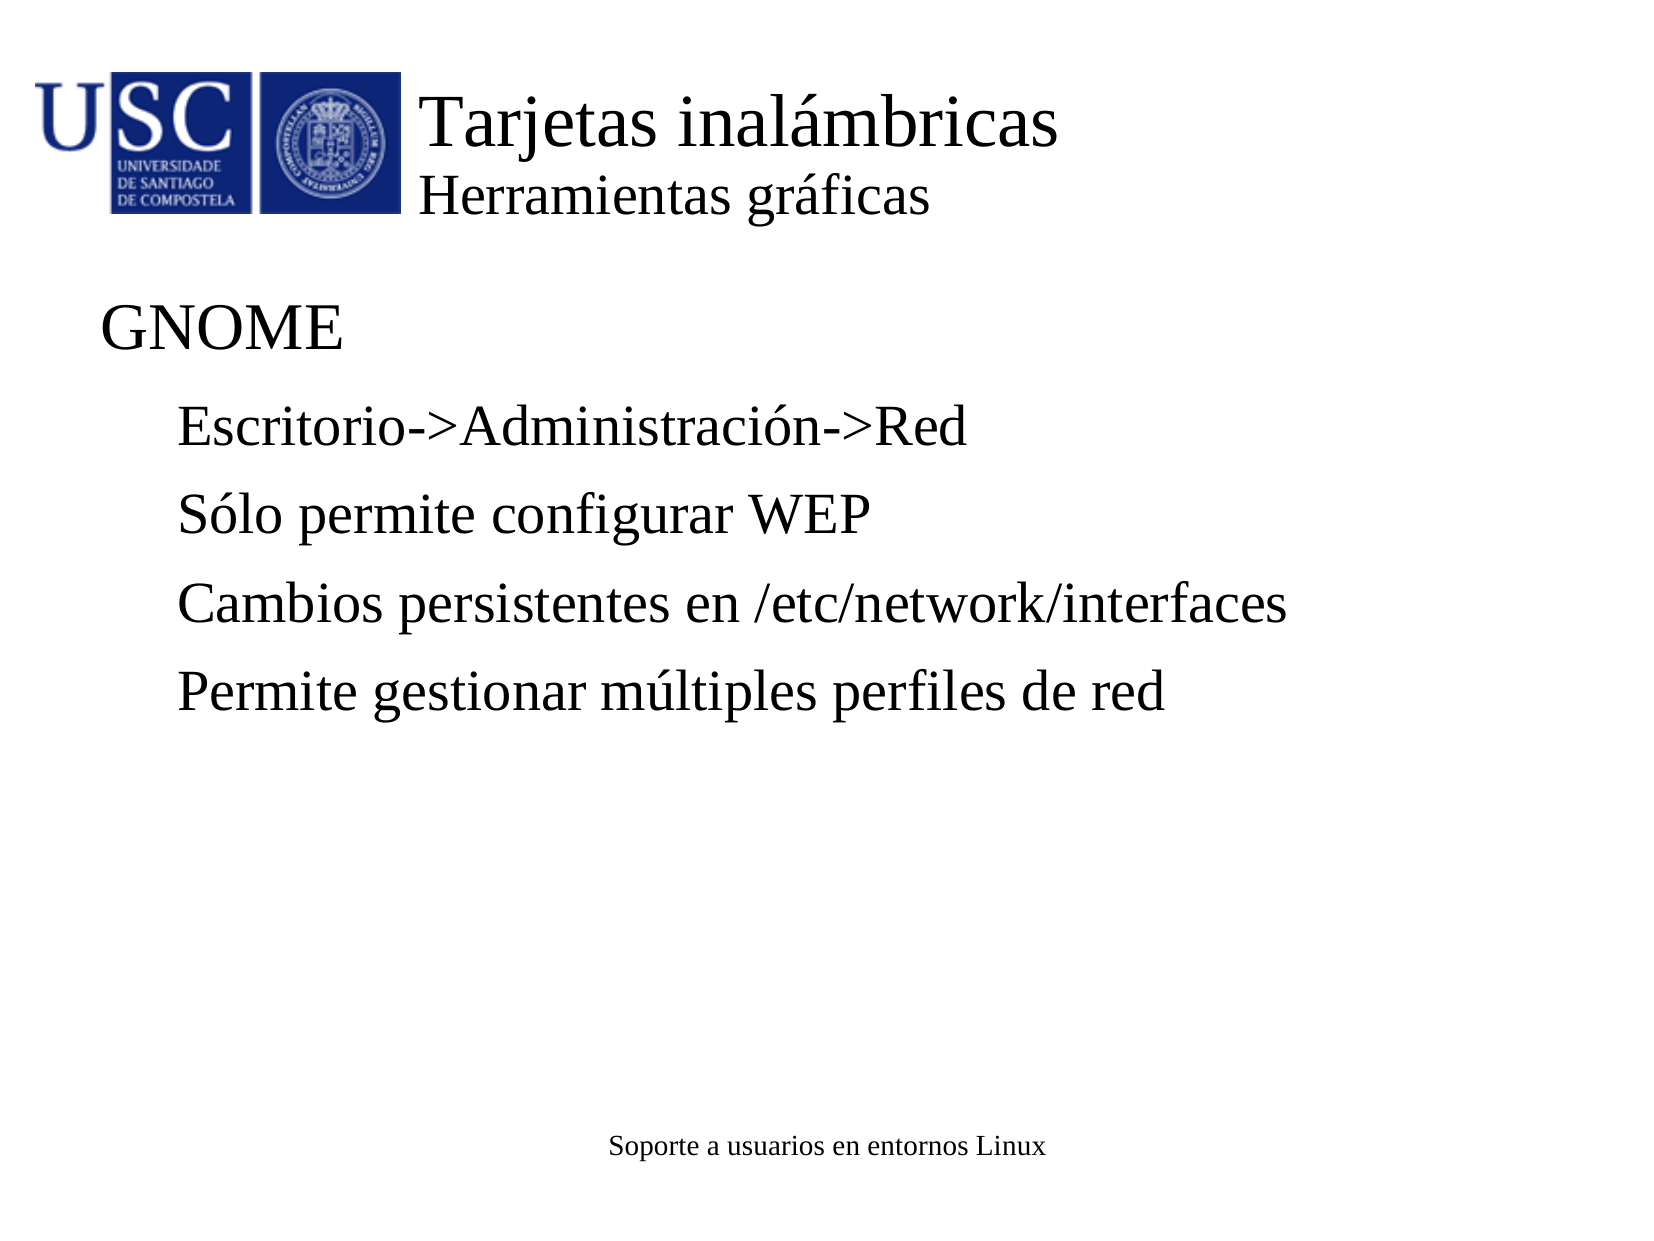

# Tarjetas inalámbricas Herramientas gráficas
GNOME
Escritorio->Administración->Red
Sólo permite configurar WEP
Cambios persistentes en /etc/network/interfaces
Permite gestionar múltiples perfiles de red